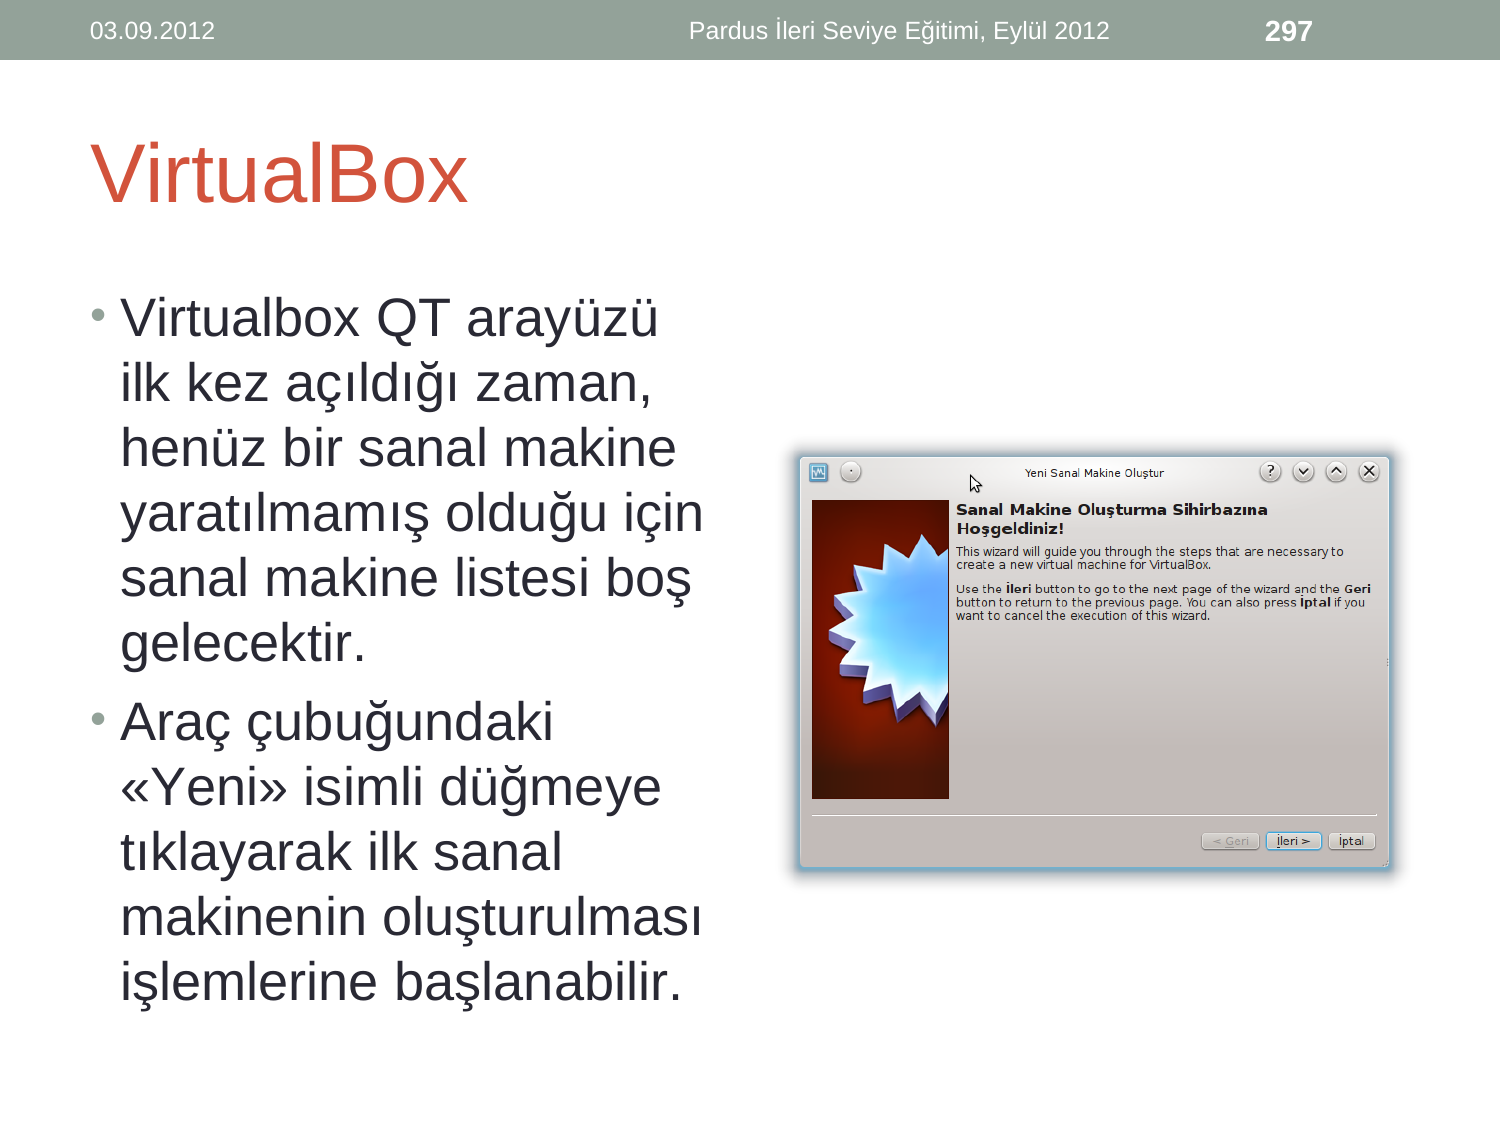

03.09.2012
Pardus İleri Seviye Eğitimi, Eylül 2012
# VirtualBox
Virtualbox QT arayüzü ilk kez açıldığı zaman, henüz bir sanal makine yaratılmamış olduğu için sanal makine listesi boş gelecektir.
Araç çubuğundaki «Yeni» isimli düğmeye tıklayarak ilk sanal makinenin oluşturulması işlemlerine başlanabilir.